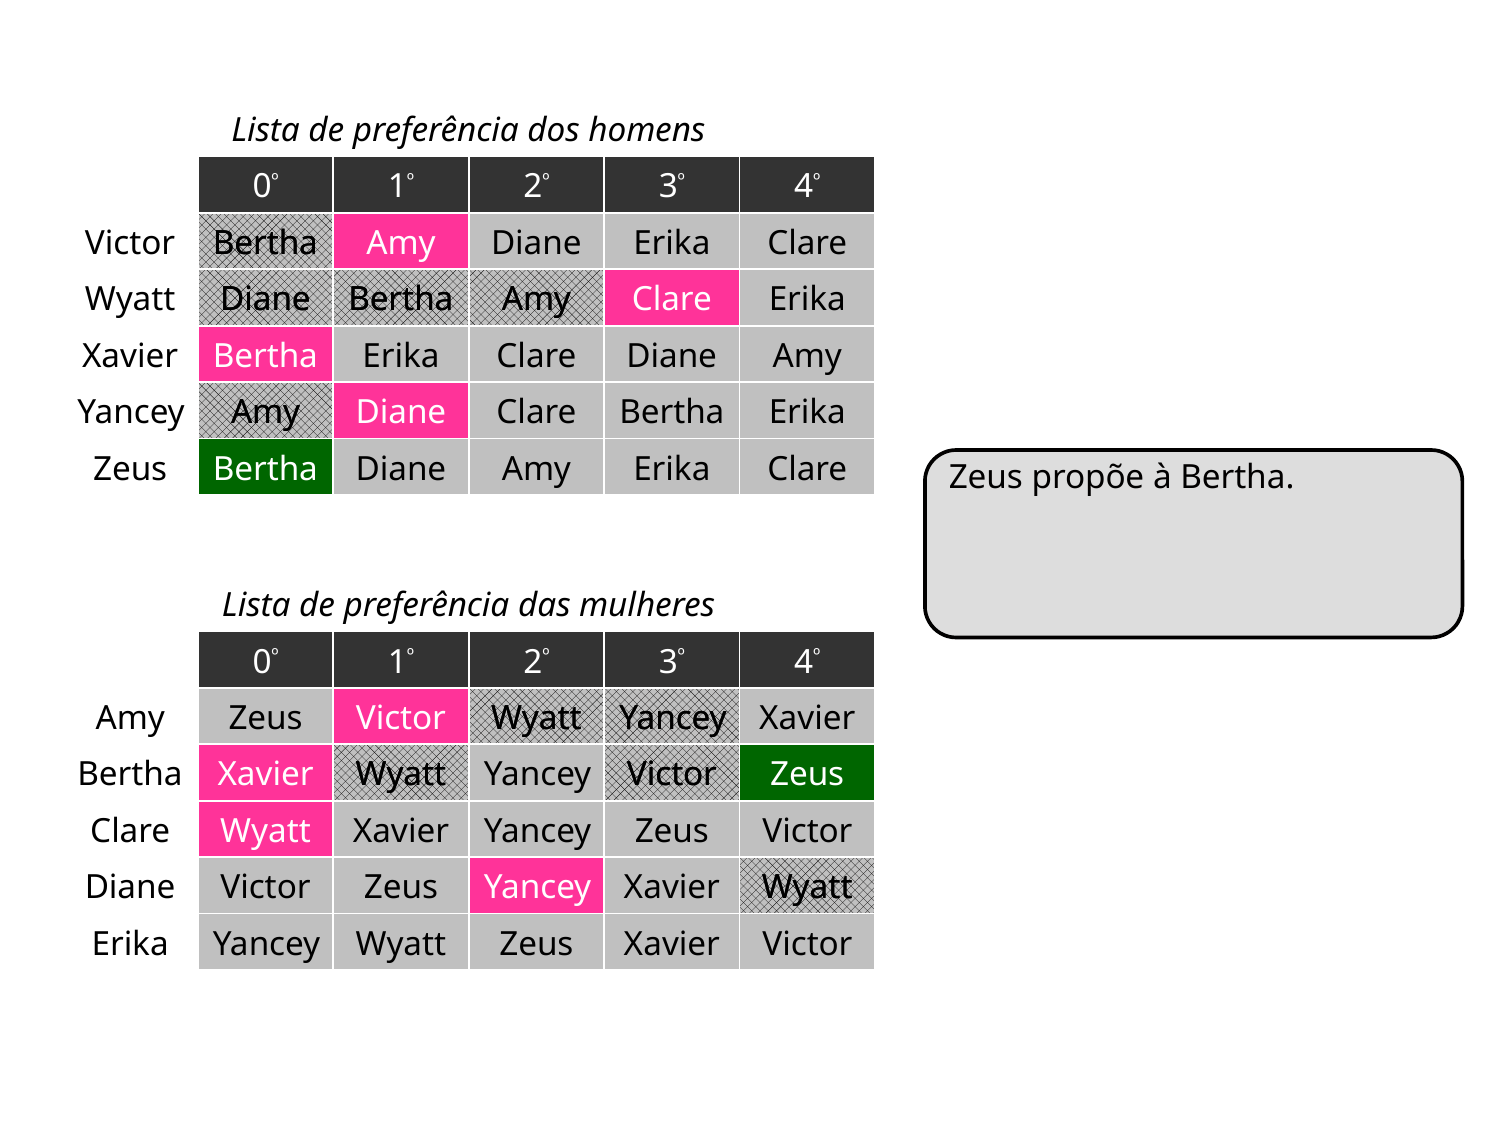

Bertha
Amy
Diane
Bertha
Amy
Clare
Bertha
Amy
Diane
Bertha
Zeus
Zeus propõe à Bertha.
Victor
Wyatt
Yancey
Xavier
Wyatt
Victor
Wyatt
Yancey
Wyatt